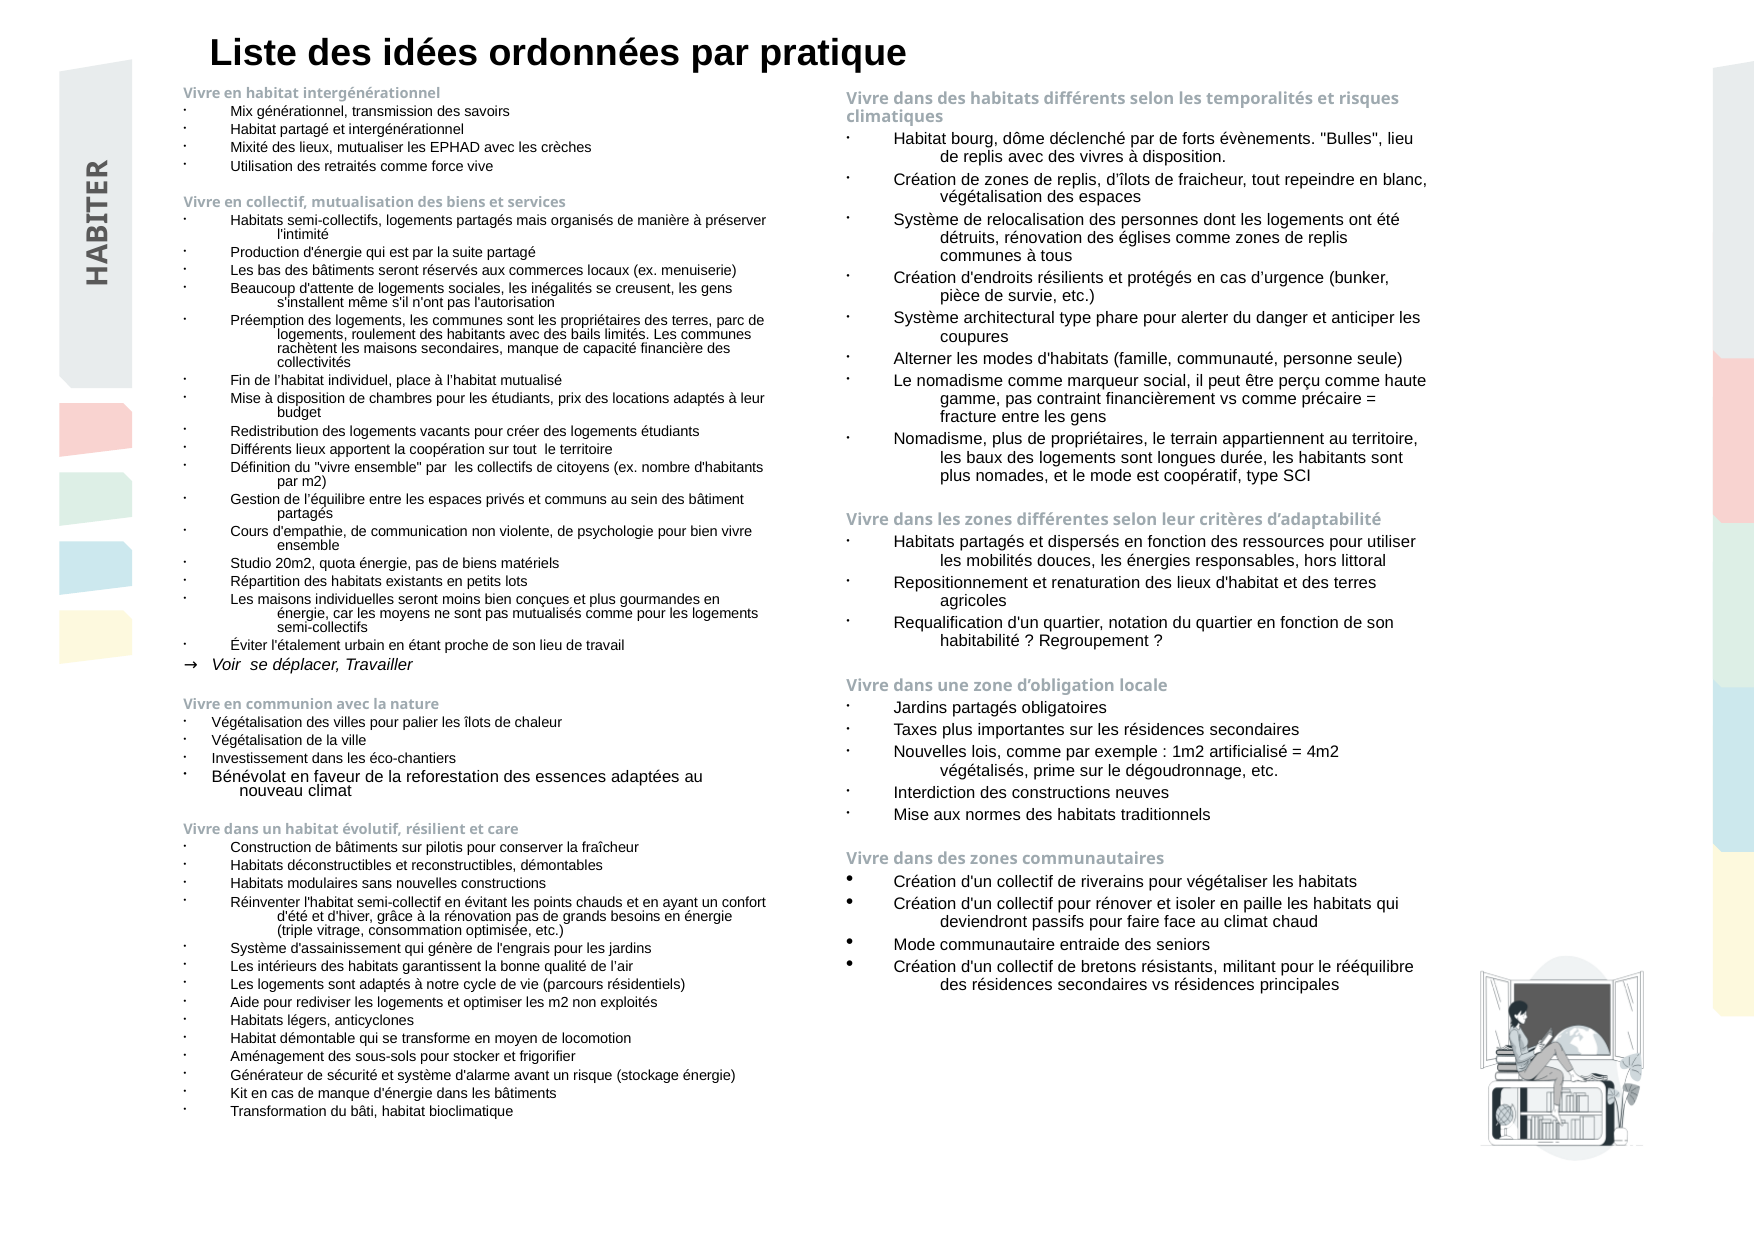

Liste des idées ordonnées par pratique
Vivre en habitat intergénérationnel
Mix générationnel, transmission des savoirs
Habitat partagé et intergénérationnel
Mixité des lieux, mutualiser les EPHAD avec les crèches
Utilisation des retraités comme force vive
Vivre en collectif, mutualisation des biens et services
Habitats semi-collectifs, logements partagés mais organisés de manière à préserver l'intimité
Production d'énergie qui est par la suite partagé
Les bas des bâtiments seront réservés aux commerces locaux (ex. menuiserie)
Beaucoup d'attente de logements sociales, les inégalités se creusent, les gens s'installent même s'il n'ont pas l'autorisation
Préemption des logements, les communes sont les propriétaires des terres, parc de logements, roulement des habitants avec des bails limités. Les communes rachètent les maisons secondaires, manque de capacité financière des collectivités
Fin de l’habitat individuel, place à l’habitat mutualisé
Mise à disposition de chambres pour les étudiants, prix des locations adaptés à leur budget
Redistribution des logements vacants pour créer des logements étudiants
Différents lieux apportent la coopération sur tout le territoire
Définition du "vivre ensemble" par les collectifs de citoyens (ex. nombre d'habitants par m2)
Gestion de l’équilibre entre les espaces privés et communs au sein des bâtiment partagés
Cours d'empathie, de communication non violente, de psychologie pour bien vivre ensemble
Studio 20m2, quota énergie, pas de biens matériels
Répartition des habitats existants en petits lots
Les maisons individuelles seront moins bien conçues et plus gourmandes en énergie, car les moyens ne sont pas mutualisés comme pour les logements semi-collectifs
Éviter l'étalement urbain en étant proche de son lieu de travail
Voir  se déplacer, Travailler
Vivre en communion avec la nature
Végétalisation des villes pour palier les îlots de chaleur
Végétalisation de la ville
Investissement dans les éco-chantiers
Bénévolat en faveur de la reforestation des essences adaptées au nouveau climat
Vivre dans un habitat évolutif, résilient et care
Construction de bâtiments sur pilotis pour conserver la fraîcheur
Habitats déconstructibles et reconstructibles, démontables
Habitats modulaires sans nouvelles constructions
Réinventer l'habitat semi-collectif en évitant les points chauds et en ayant un confort d'été et d'hiver, grâce à la rénovation pas de grands besoins en énergie (triple vitrage, consommation optimisée, etc.)
Système d'assainissement qui génère de l'engrais pour les jardins
Les intérieurs des habitats garantissent la bonne qualité de l’air
Les logements sont adaptés à notre cycle de vie (parcours résidentiels)
Aide pour rediviser les logements et optimiser les m2 non exploités
Habitats légers, anticyclones
Habitat démontable qui se transforme en moyen de locomotion
Aménagement des sous-sols pour stocker et frigorifier
Générateur de sécurité et système d'alarme avant un risque (stockage énergie)
Kit en cas de manque d'énergie dans les bâtiments
Transformation du bâti, habitat bioclimatique
Vivre dans des habitats différents selon les temporalités et risques climatiques
Habitat bourg, dôme déclenché par de forts évènements. "Bulles", lieu de replis avec des vivres à disposition.
Création de zones de replis, d’îlots de fraicheur, tout repeindre en blanc, végétalisation des espaces
Système de relocalisation des personnes dont les logements ont été détruits, rénovation des églises comme zones de replis communes à tous
Création d'endroits résilients et protégés en cas d’urgence (bunker, pièce de survie, etc.)
Système architectural type phare pour alerter du danger et anticiper les coupures
Alterner les modes d'habitats (famille, communauté, personne seule)
Le nomadisme comme marqueur social, il peut être perçu comme haute gamme, pas contraint financièrement vs comme précaire = fracture entre les gens
Nomadisme, plus de propriétaires, le terrain appartiennent au territoire, les baux des logements sont longues durée, les habitants sont plus nomades, et le mode est coopératif, type SCI
Vivre dans les zones différentes selon leur critères d’adaptabilité
Habitats partagés et dispersés en fonction des ressources pour utiliser les mobilités douces, les énergies responsables, hors littoral
Repositionnement et renaturation des lieux d'habitat et des terres agricoles
Requalification d'un quartier, notation du quartier en fonction de son habitabilité ? Regroupement ?
Vivre dans une zone d’obligation locale
Jardins partagés obligatoires
Taxes plus importantes sur les résidences secondaires
Nouvelles lois, comme par exemple : 1m2 artificialisé = 4m2 végétalisés, prime sur le dégoudronnage, etc.
Interdiction des constructions neuves
Mise aux normes des habitats traditionnels
Vivre dans des zones communautaires
Création d'un collectif de riverains pour végétaliser les habitats
Création d'un collectif pour rénover et isoler en paille les habitats qui deviendront passifs pour faire face au climat chaud
Mode communautaire entraide des seniors
Création d'un collectif de bretons résistants, militant pour le rééquilibre des résidences secondaires vs résidences principales
HABITER